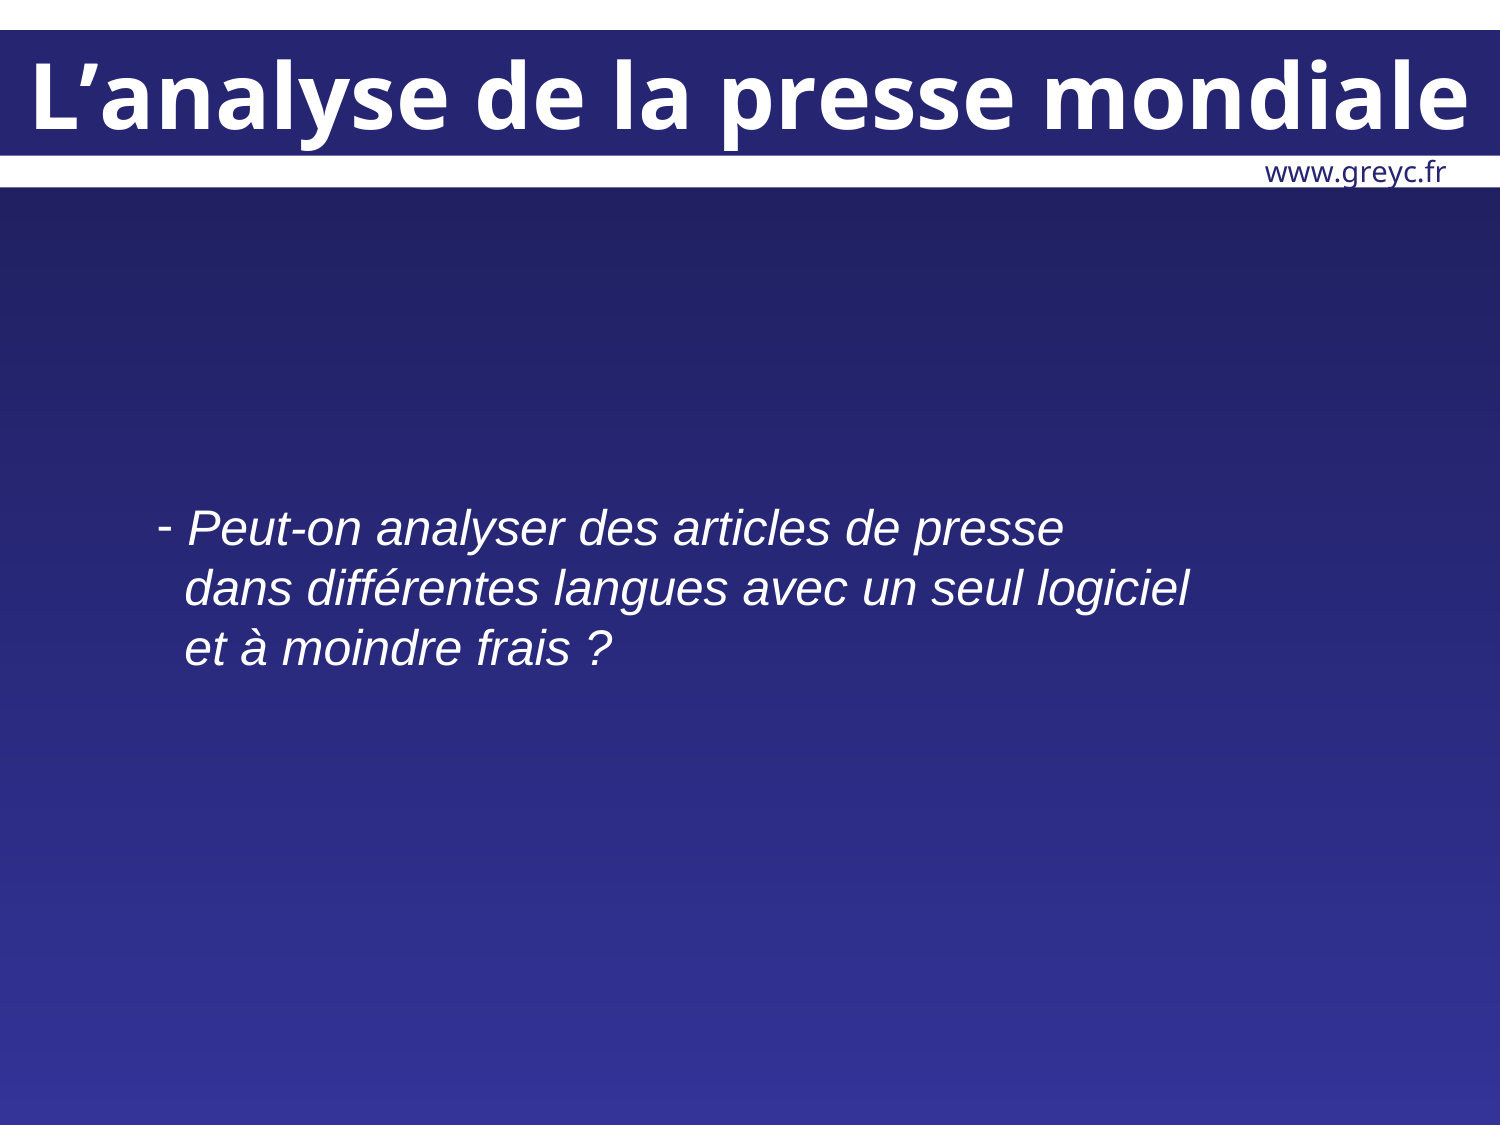

L’analyse de la presse mondiale
www.greyc.fr
 Peut-on analyser des articles de presse
 dans différentes langues avec un seul logiciel
 et à moindre frais ?